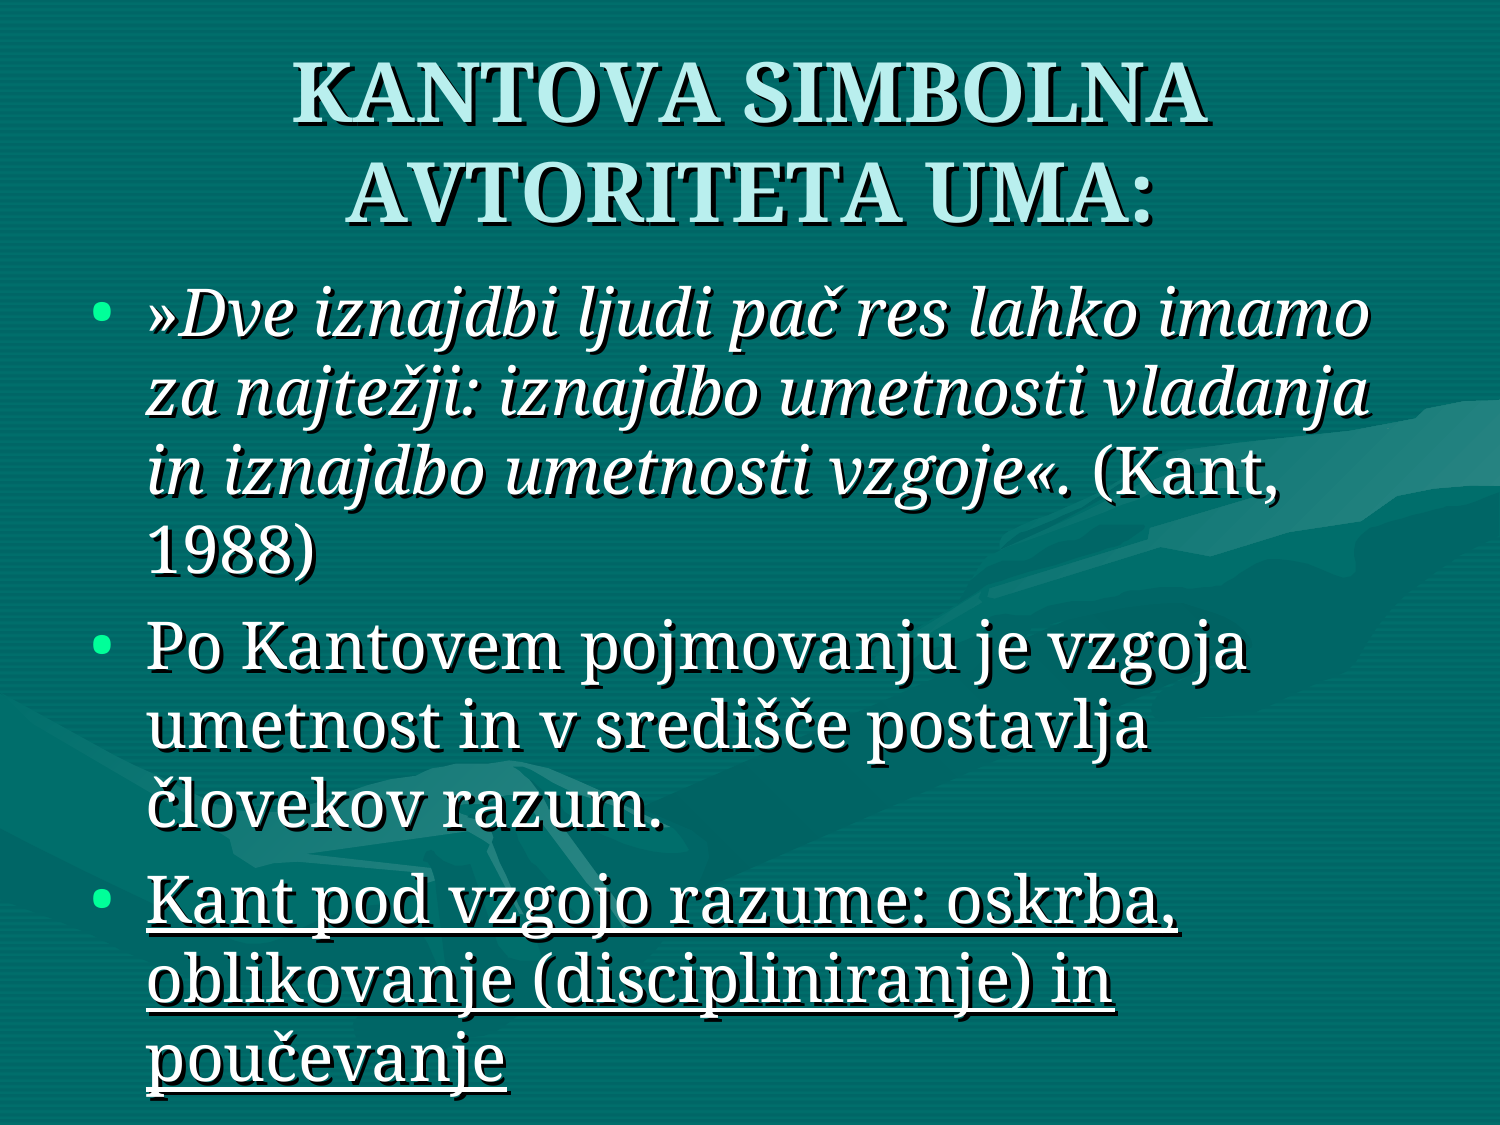

# KANTOVA SIMBOLNA AVTORITETA UMA:
»Dve iznajdbi ljudi pač res lahko imamo za najtežji: iznajdbo umetnosti vladanja in iznajdbo umetnosti vzgoje«. (Kant, 1988)
Po Kantovem pojmovanju je vzgoja umetnost in v središče postavlja človekov razum.
Kant pod vzgojo razume: oskrba, oblikovanje (discipliniranje) in poučevanje